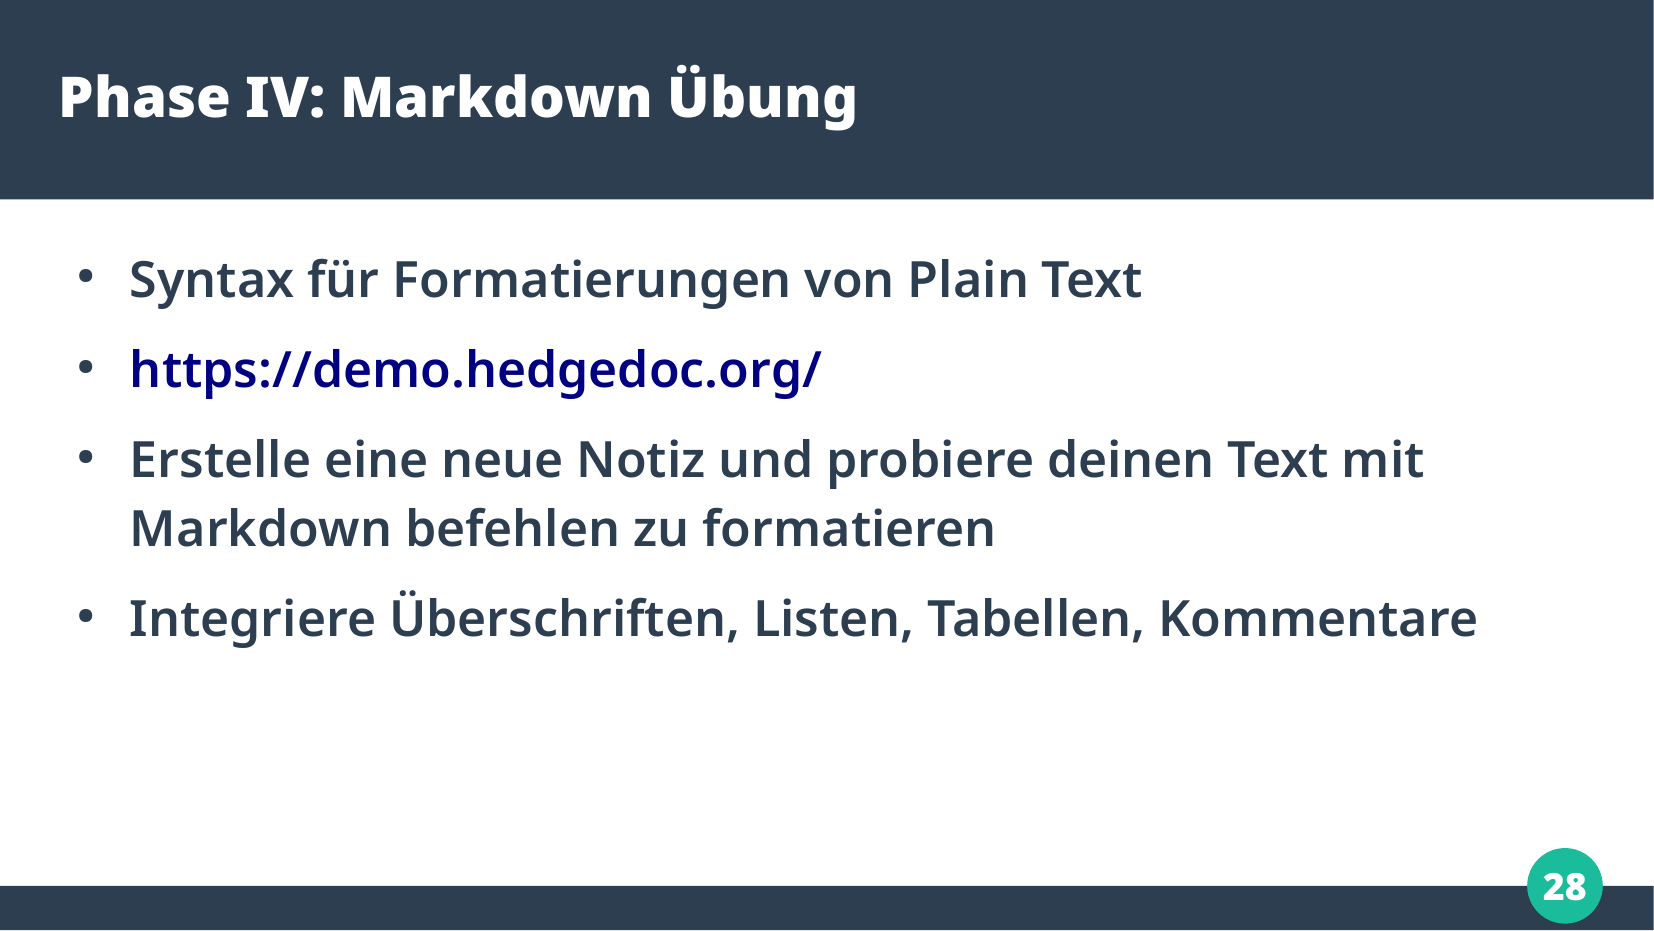

# Phase IV: Markdown Übung
Syntax für Formatierungen von Plain Text
https://demo.hedgedoc.org/
Erstelle eine neue Notiz und probiere deinen Text mit Markdown befehlen zu formatieren
Integriere Überschriften, Listen, Tabellen, Kommentare